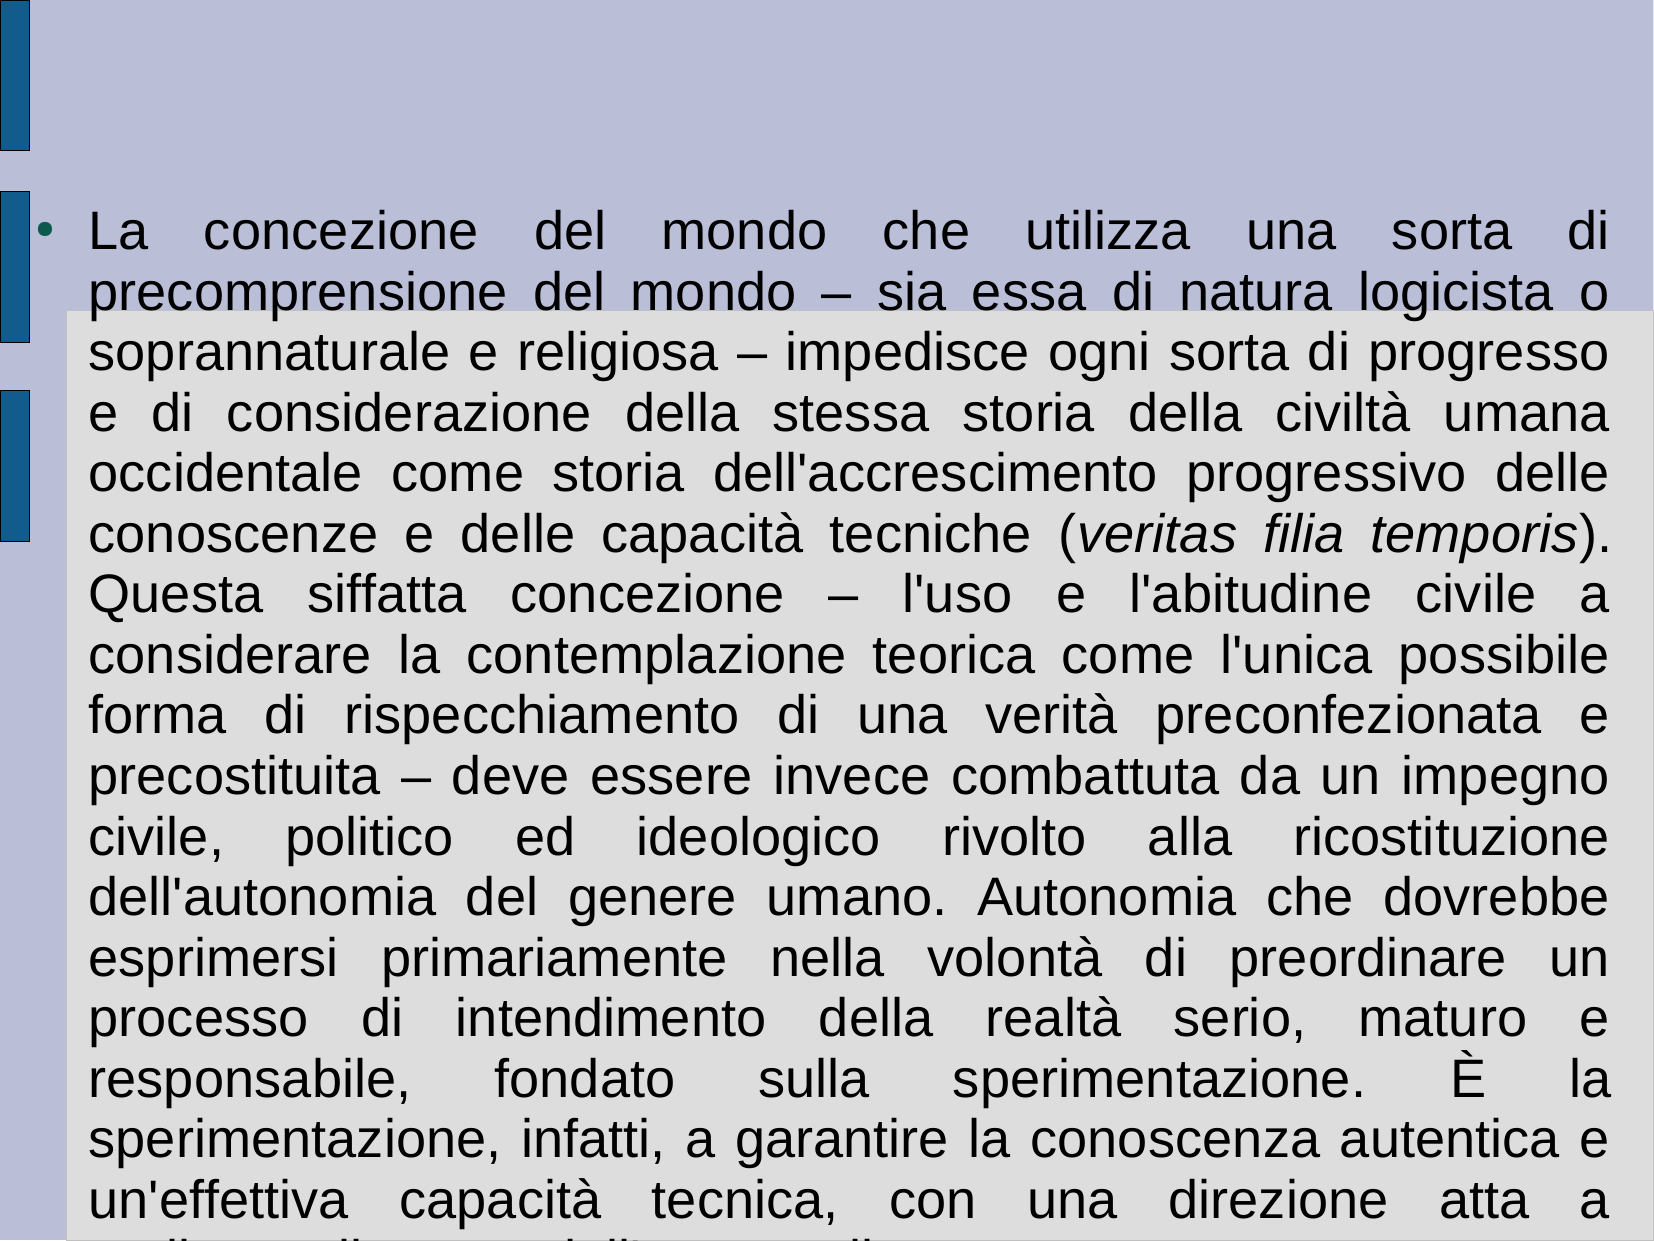

#
La concezione del mondo che utilizza una sorta di precomprensione del mondo – sia essa di natura logicista o soprannaturale e religiosa – impedisce ogni sorta di progresso e di considerazione della stessa storia della civiltà umana occidentale come storia dell'accrescimento progressivo delle conoscenze e delle capacità tecniche (veritas filia temporis). Questa siffatta concezione – l'uso e l'abitudine civile a considerare la contemplazione teorica come l'unica possibile forma di rispecchiamento di una verità preconfezionata e precostituita – deve essere invece combattuta da un impegno civile, politico ed ideologico rivolto alla ricostituzione dell'autonomia del genere umano. Autonomia che dovrebbe esprimersi primariamente nella volontà di preordinare un processo di intendimento della realtà serio, maturo e responsabile, fondato sulla sperimentazione. È la sperimentazione, infatti, a garantire la conoscenza autentica e un'effettiva capacità tecnica, con una direzione atta a realizzare il potere dell'uomo sulla natura.